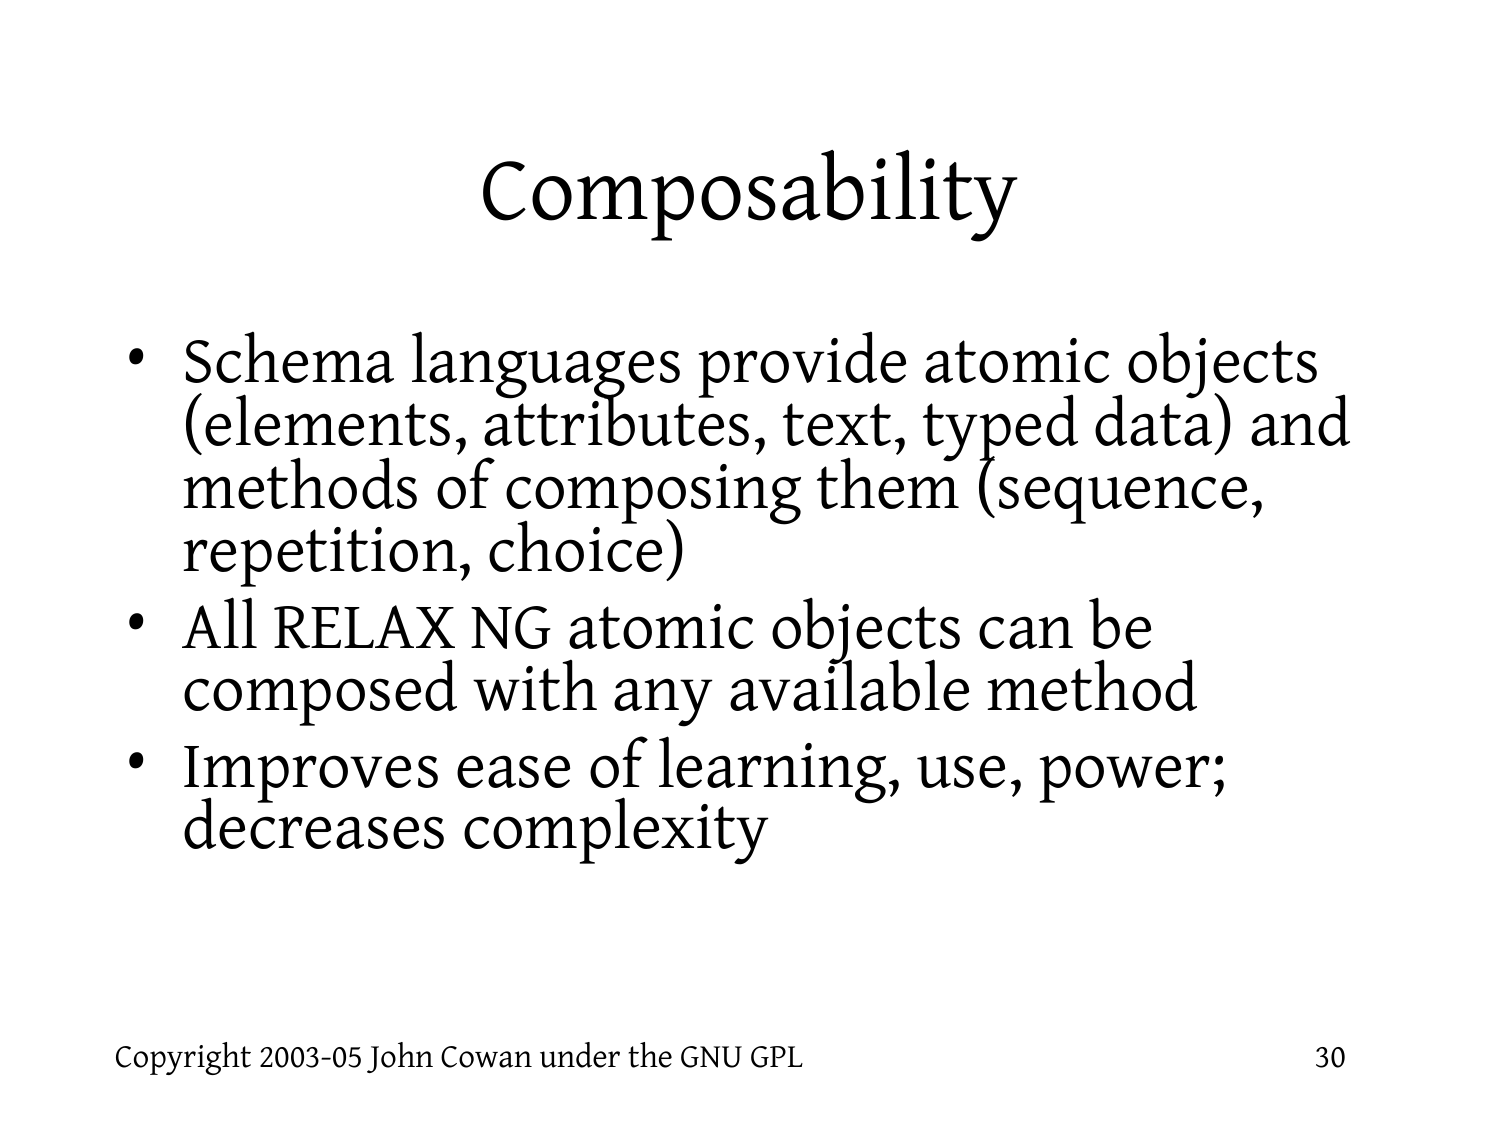

# Composability
Schema languages provide atomic objects (elements, attributes, text, typed data) and methods of composing them (sequence, repetition, choice)
All RELAX NG atomic objects can be composed with any available method
Improves ease of learning, use, power; decreases complexity